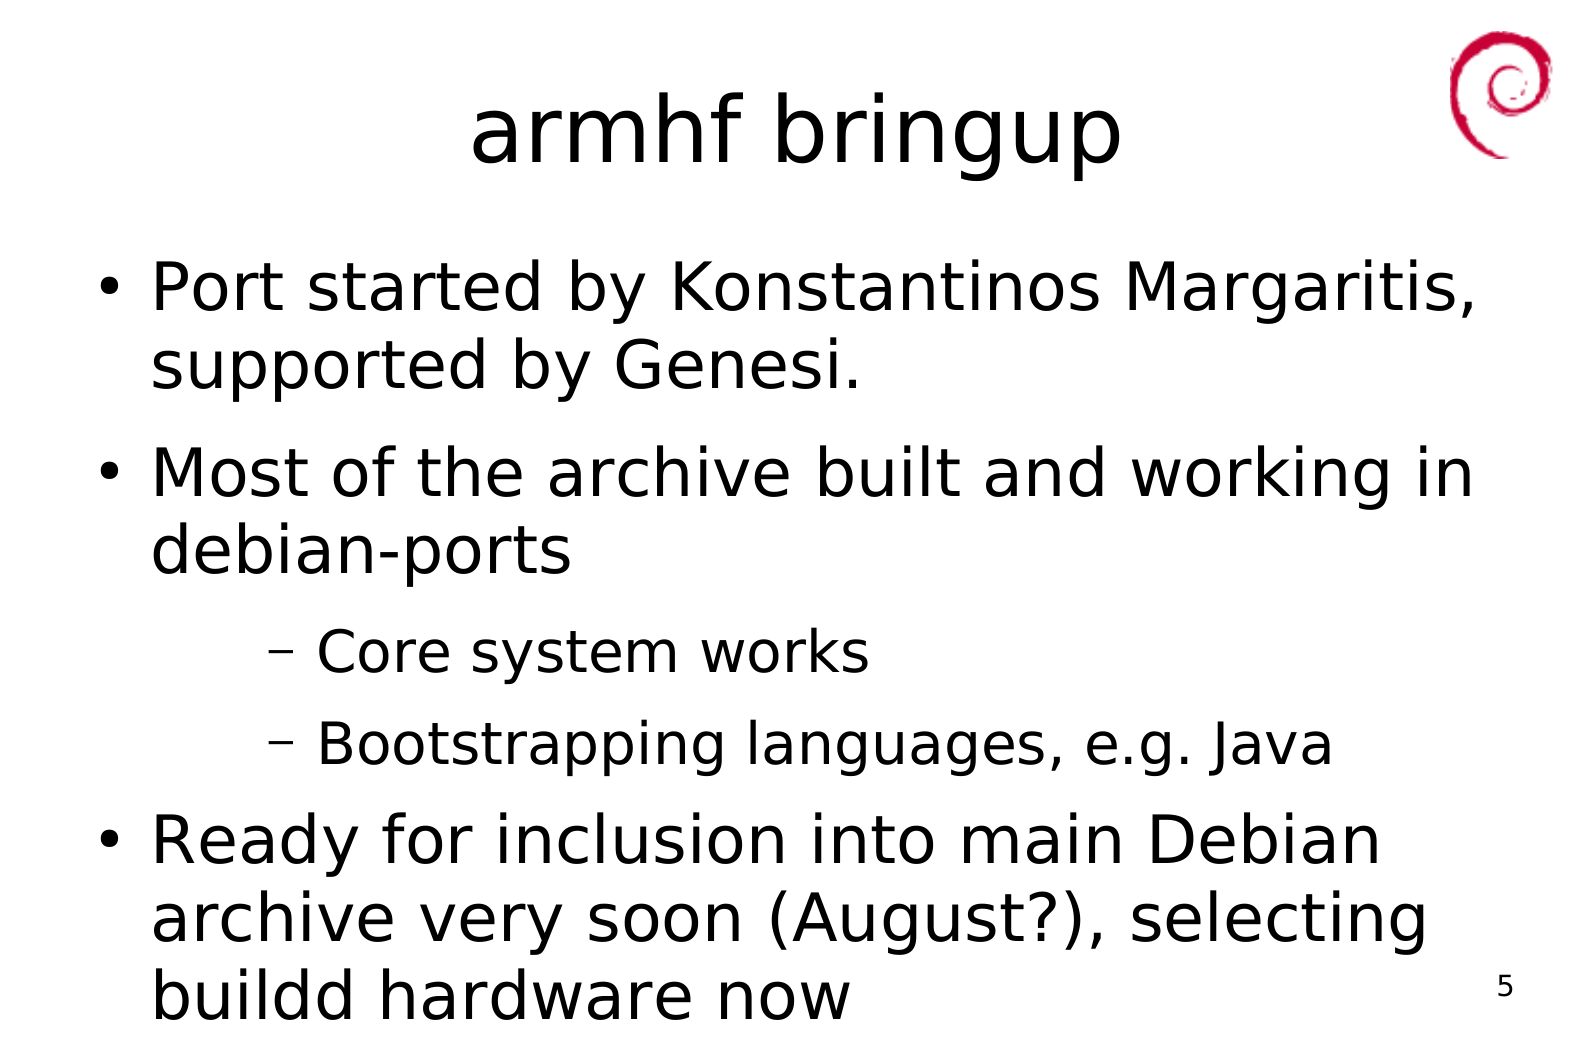

# armhf bringup
Port started by Konstantinos Margaritis, supported by Genesi.
Most of the archive built and working in debian-ports
Core system works
Bootstrapping languages, e.g. Java
Ready for inclusion into main Debian archive very soon (August?), selecting buildd hardware now
5